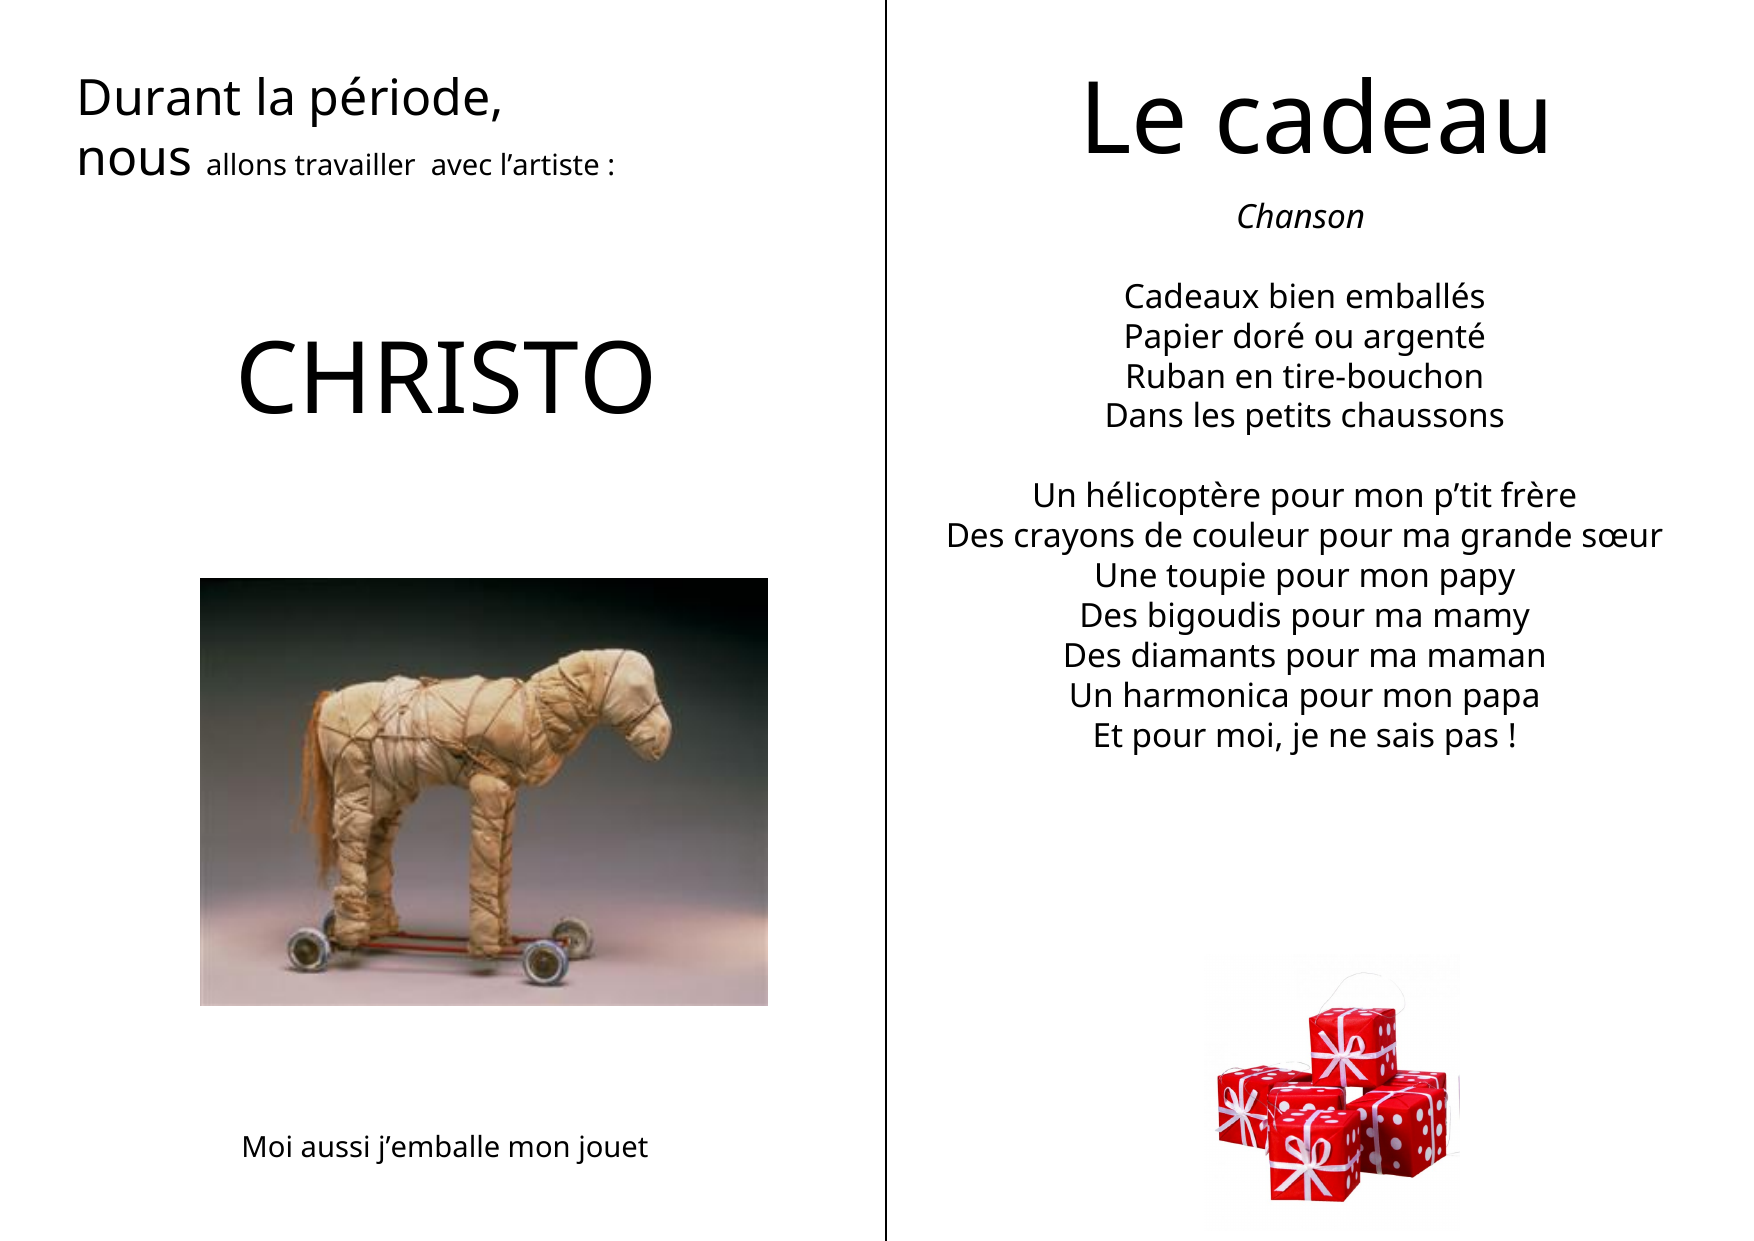

Le cadeau
Durant la période,
nous allons travailler avec l’artiste :
Chanson
Cadeaux bien emballés
Papier doré ou argenté
Ruban en tire-bouchon
Dans les petits chaussons
Un hélicoptère pour mon p’tit frère
Des crayons de couleur pour ma grande sœur
Une toupie pour mon papy
Des bigoudis pour ma mamy
Des diamants pour ma maman
Un harmonica pour mon papa
Et pour moi, je ne sais pas !
 CHRISTO
Moi aussi j’emballe mon jouet